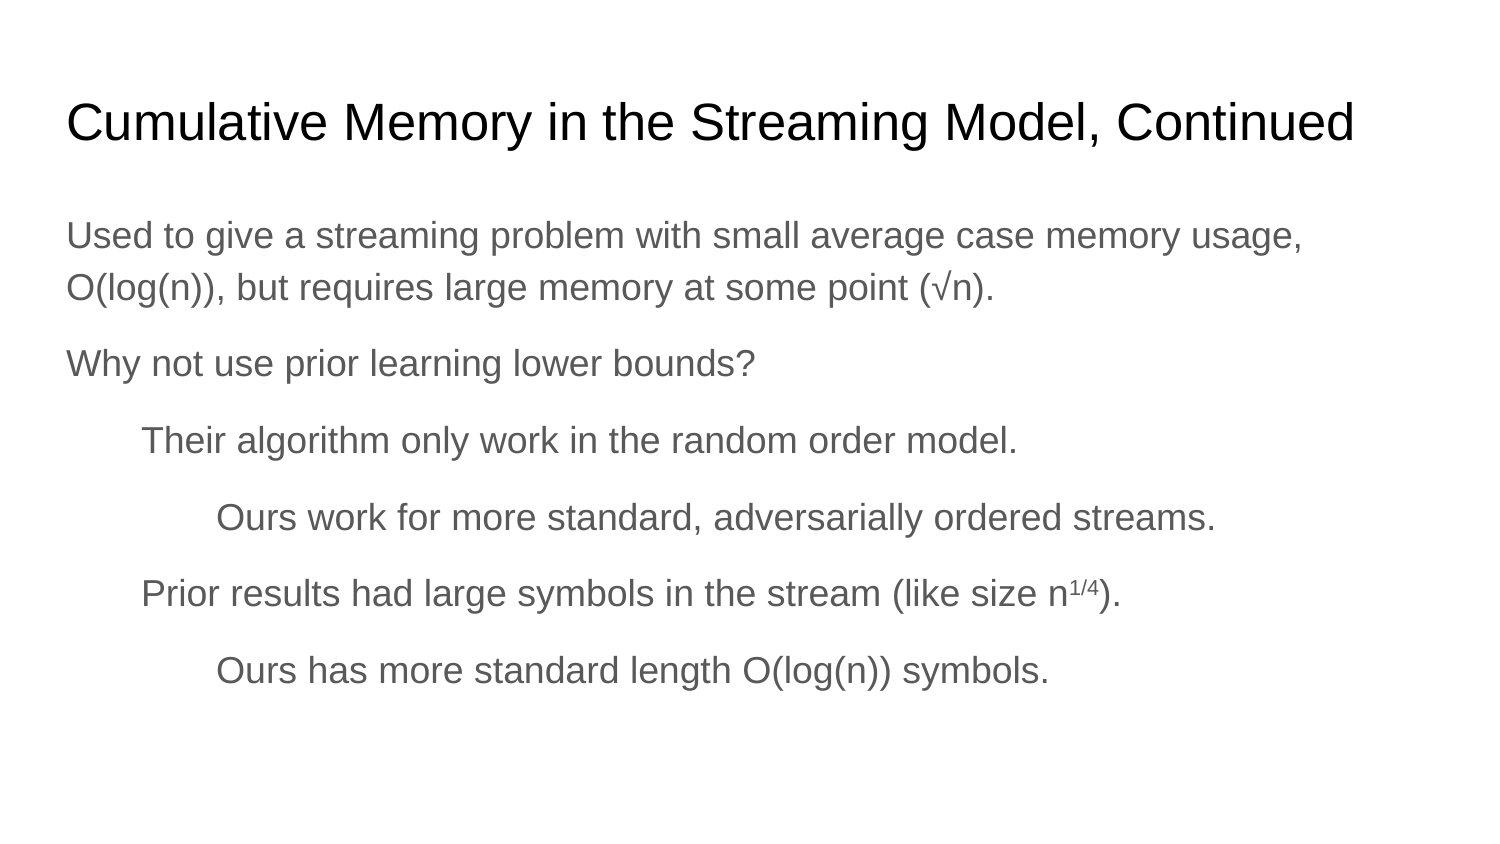

# Cumulative Memory in the Streaming Model, Continued
Used to give a streaming problem with small average case memory usage, O(log(n)), but requires large memory at some point (√n).
Why not use prior learning lower bounds?
Their algorithm only work in the random order model.
Ours work for more standard, adversarially ordered streams.
Prior results had large symbols in the stream (like size n1/4).
Ours has more standard length O(log(n)) symbols.